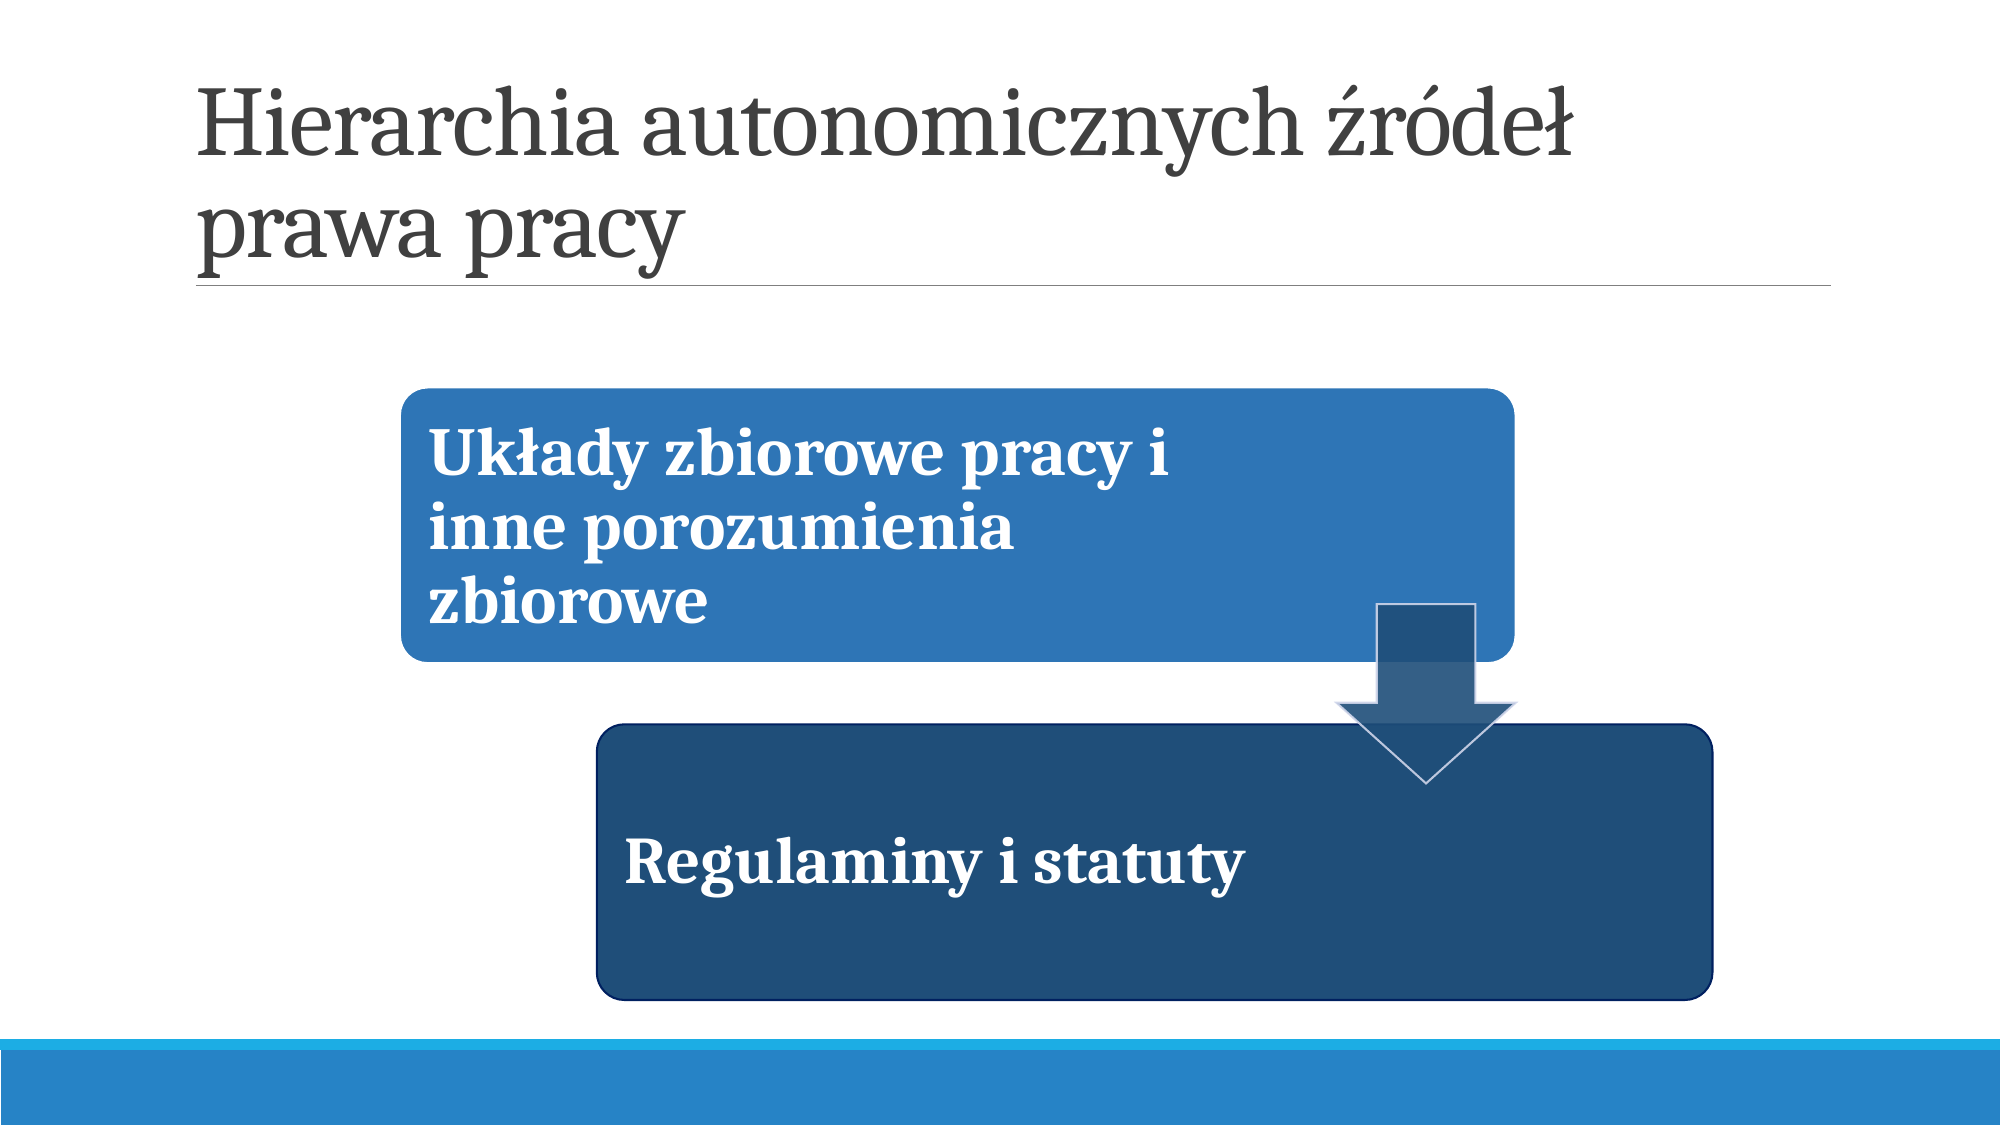

# Hierarchia autonomicznych źródeł prawa pracy
Układy zbiorowe pracy i inne porozumienia zbiorowe
Regulaminy i statuty